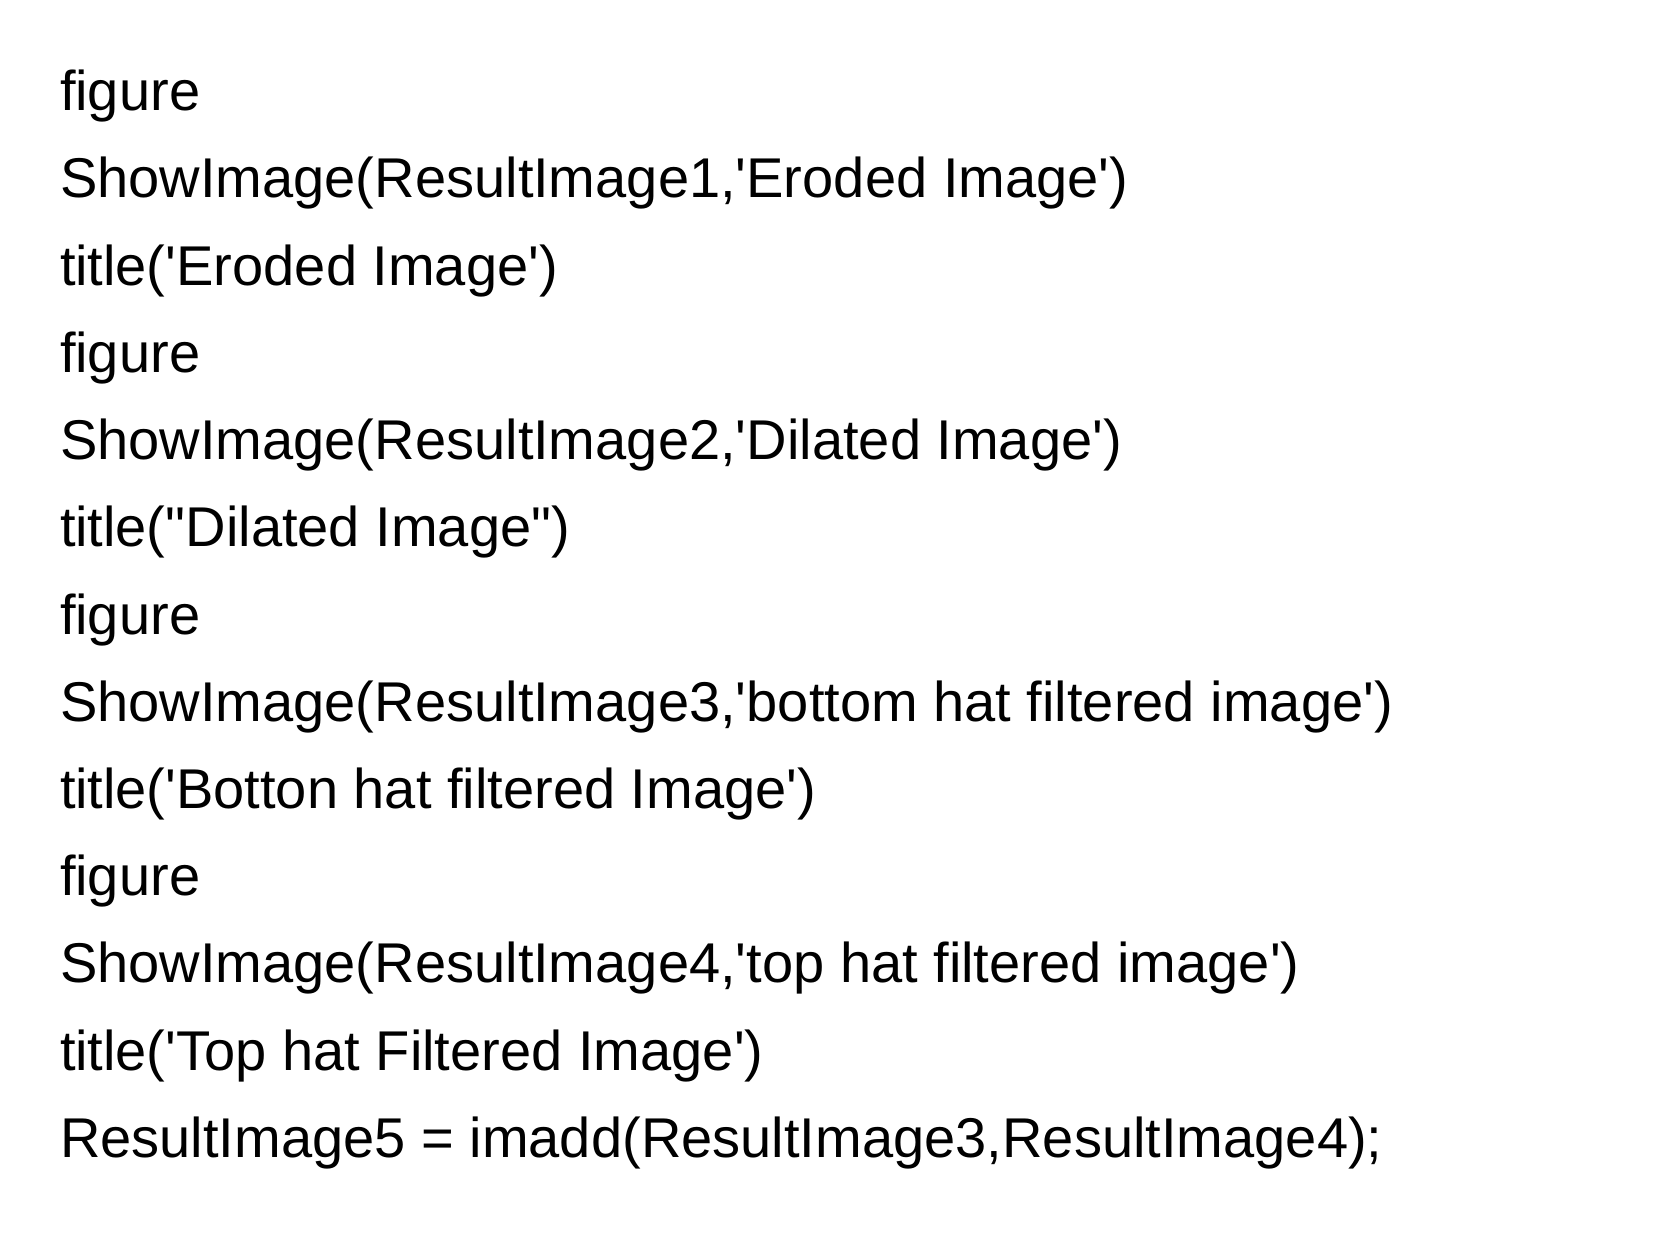

# figure
ShowImage(ResultImage1,'Eroded Image')
title('Eroded Image')
figure
ShowImage(ResultImage2,'Dilated Image')
title("Dilated Image")
figure
ShowImage(ResultImage3,'bottom hat filtered image')
title('Botton hat filtered Image')
figure
ShowImage(ResultImage4,'top hat filtered image')
title('Top hat Filtered Image')
ResultImage5 = imadd(ResultImage3,ResultImage4);